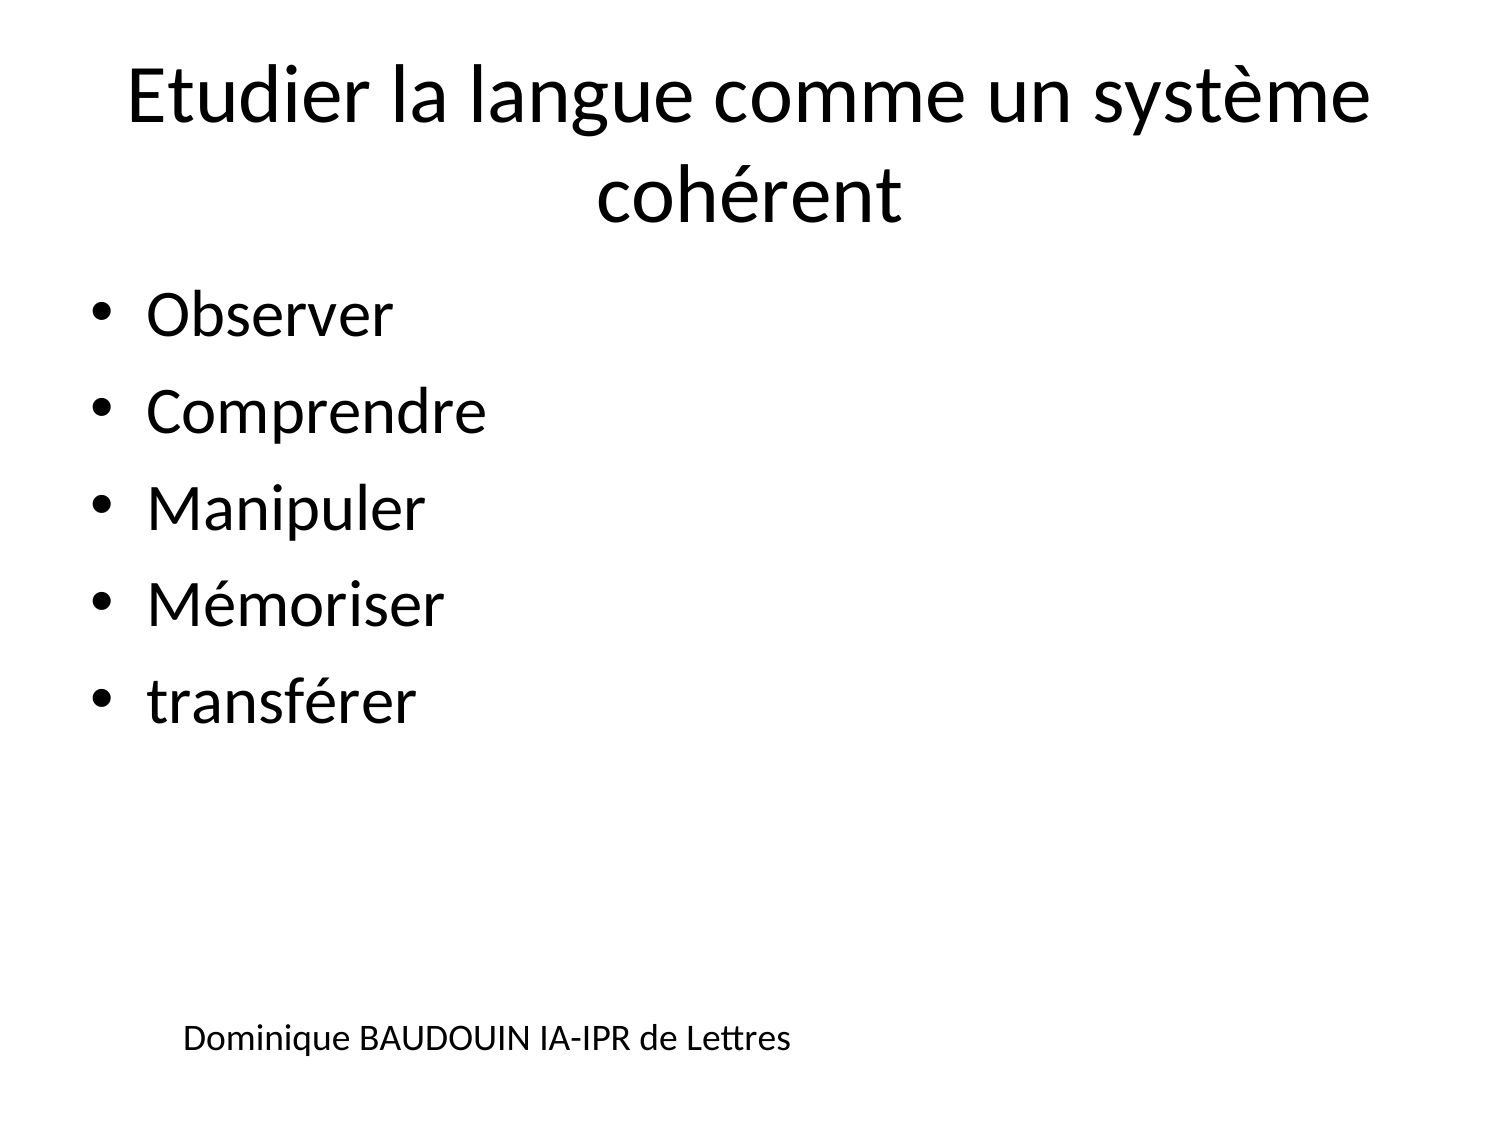

# Etudier la langue comme un système cohérent
Observer
Comprendre
Manipuler
Mémoriser
transférer
Dominique BAUDOUIN IA-IPR de Lettres